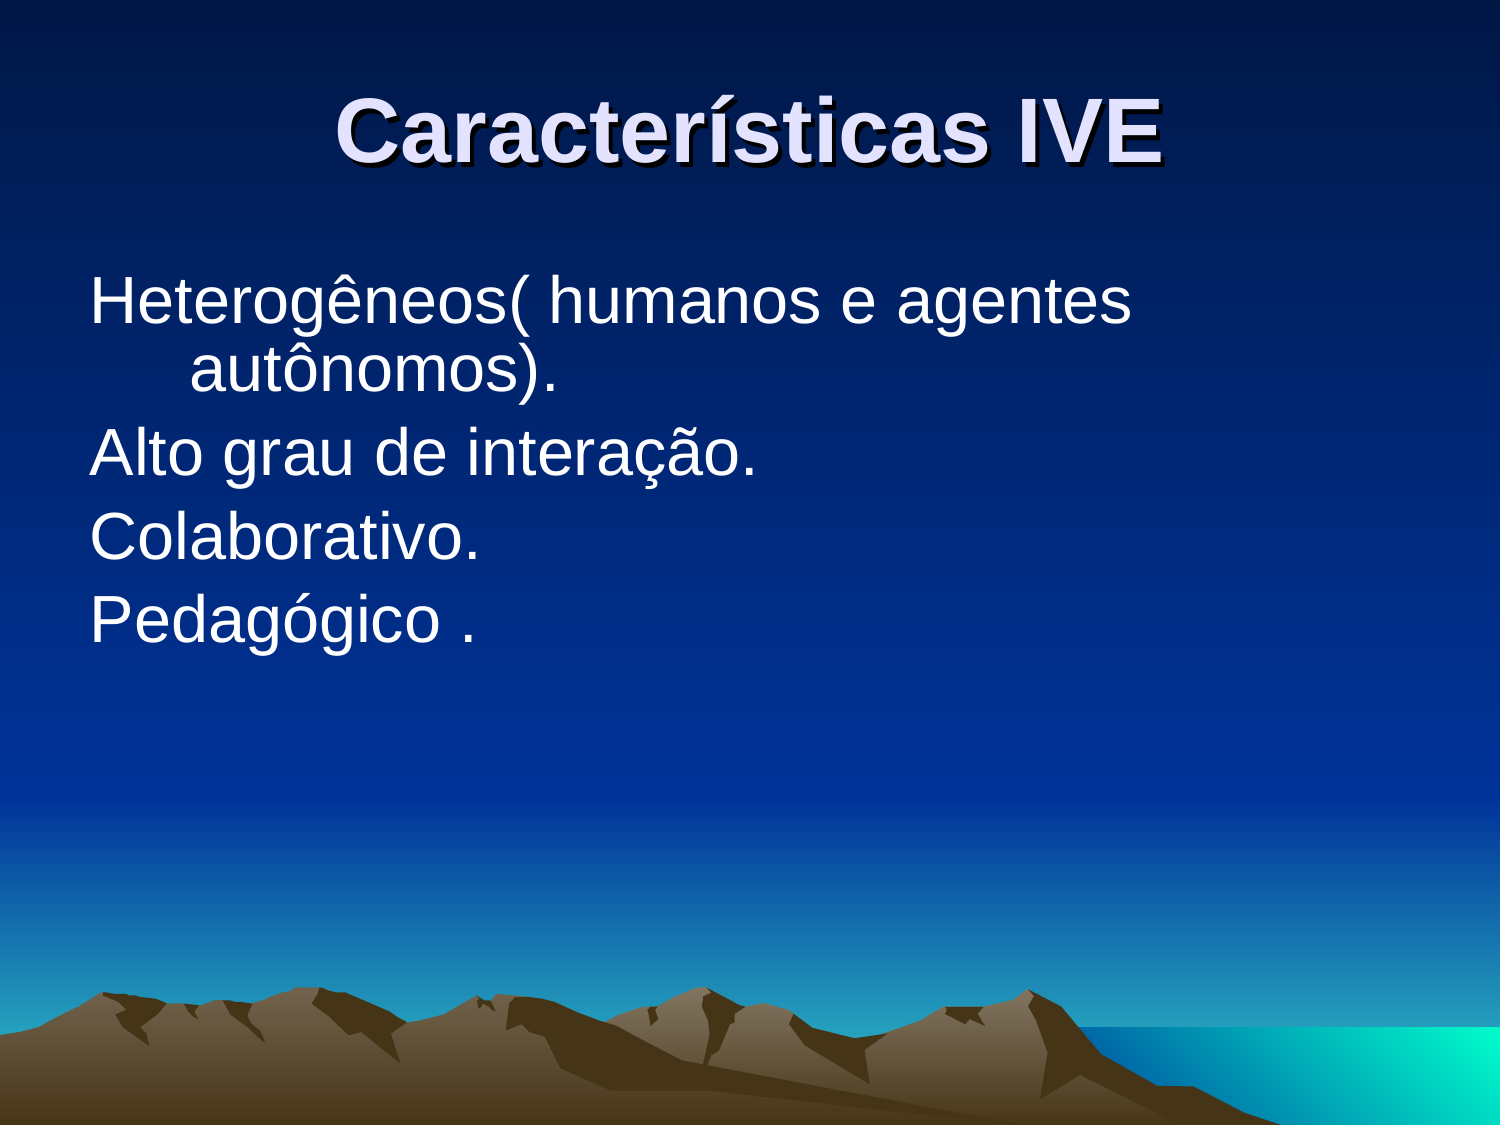

# Características IVE
Heterogêneos( humanos e agentes autônomos).
Alto grau de interação.
Colaborativo.
Pedagógico .